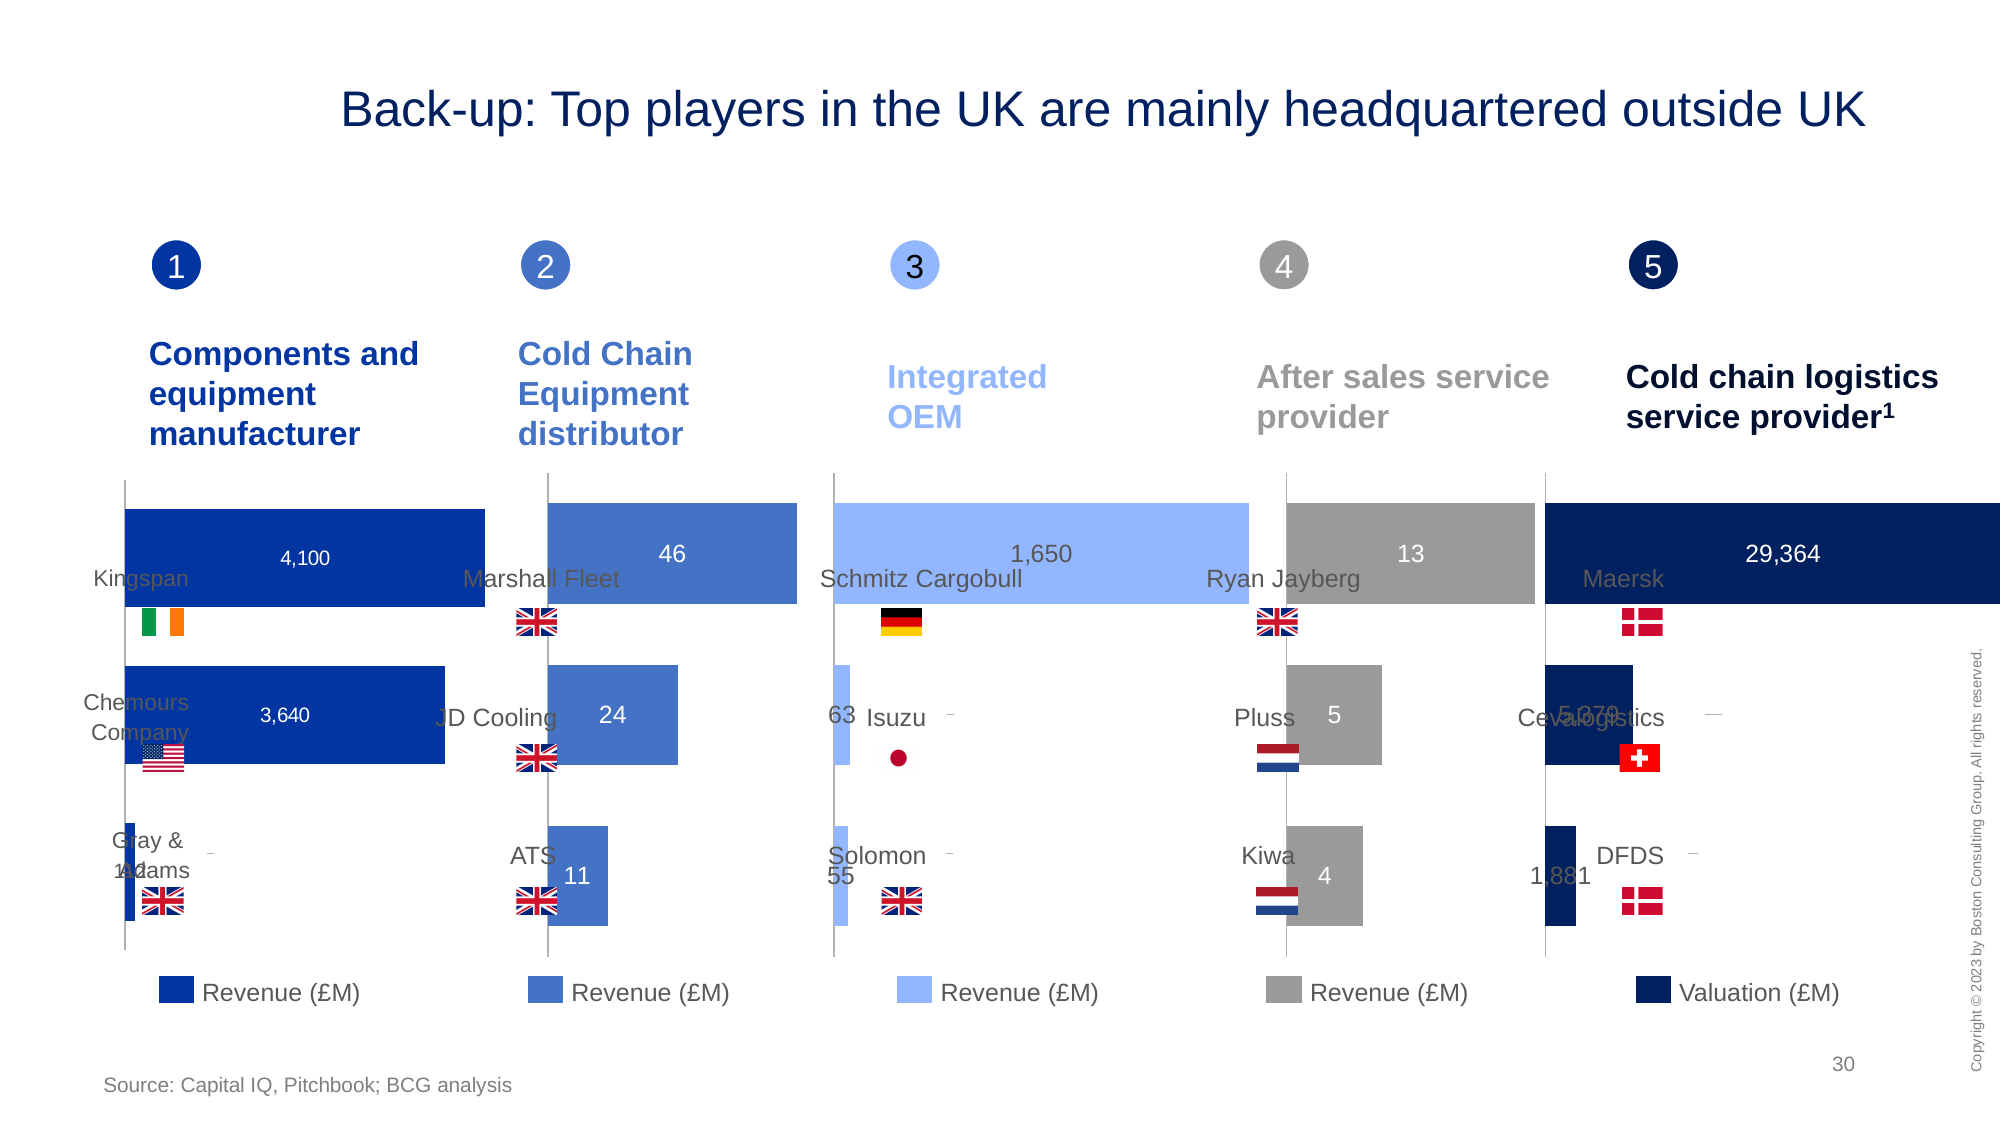

~104 KB / 37,263 KB
# Back-up: Top players in the UK are mainly headquartered outside UK
1
2
3
4
5
Components and equipment manufacturer
Cold Chain Equipment distributor
Integrated
OEM
After sales service provider
Cold chain logistics service provider1
### Chart
| Category | Series1 |
|---|---|
| 1 | 46.0 |
| 2 | 24.0 |
| 3 | 11.0 |
### Chart
| Category | Series1 |
|---|---|
| 1 | 1650.0 |
| 2 | 63.0 |
| 3 | 55.0 |
### Chart
| Category | Series1 |
|---|---|
| 1 | 13.0 |
| 2 | 5.0 |
| 3 | 4.0 |
### Chart
| Category | Series1 |
|---|---|
| 1 | 29364.0 |
| 2 | 5379.0 |
| 3 | 1881.0 |
### Chart
| Category | Series1 |
|---|---|
| 1 | 4100.0 |
| 2 | 3640.0 |
| 3 | 112.0 |Marshall Fleet
Schmitz Cargobull
Ryan Jayberg
Maersk
Kingspan
Chemours
Company
JD Cooling
Isuzu
Pluss
Cevalogistics
Gray &
Adams
ATS
Solomon
Kiwa
DFDS
Revenue (£M)
Revenue (£M)
Revenue (£M)
Revenue (£M)
Valuation (£M)
Source: Capital IQ, Pitchbook; BCG analysis